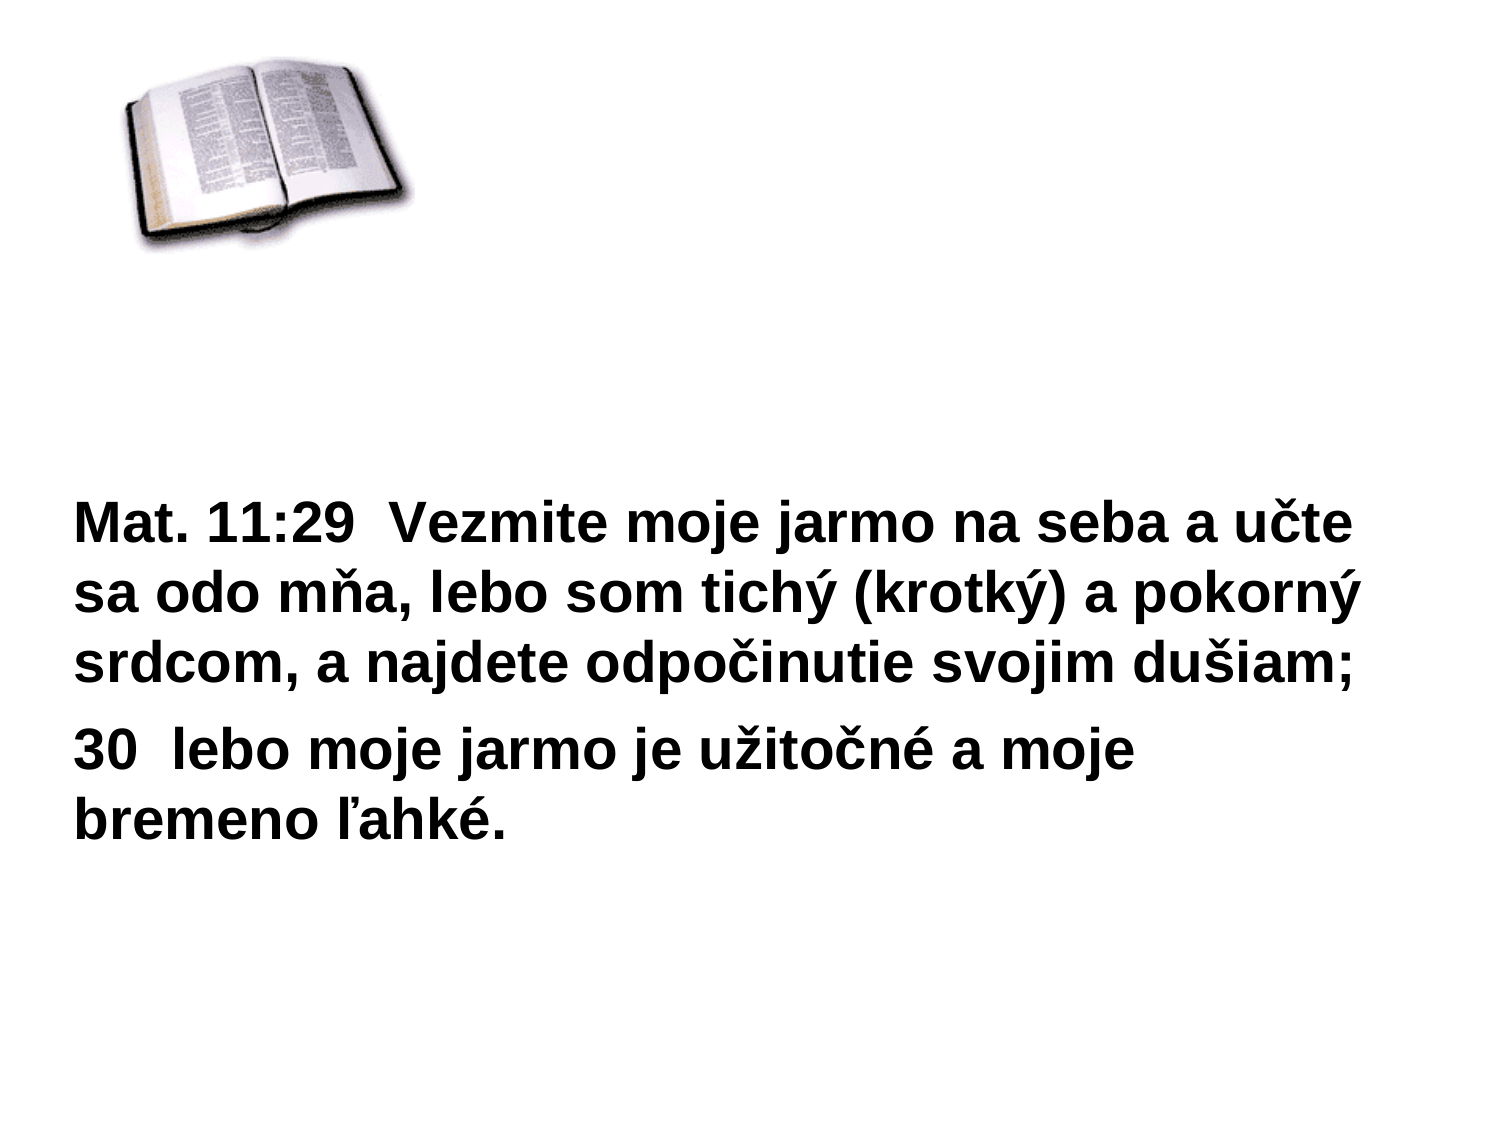

# Mat. 11:29  Vezmite moje jarmo na seba a učte sa odo mňa, lebo som tichý (krotký) a pokorný srdcom, a najdete odpočinutie svojim dušiam;
30  lebo moje jarmo je užitočné a moje bremeno ľahké.